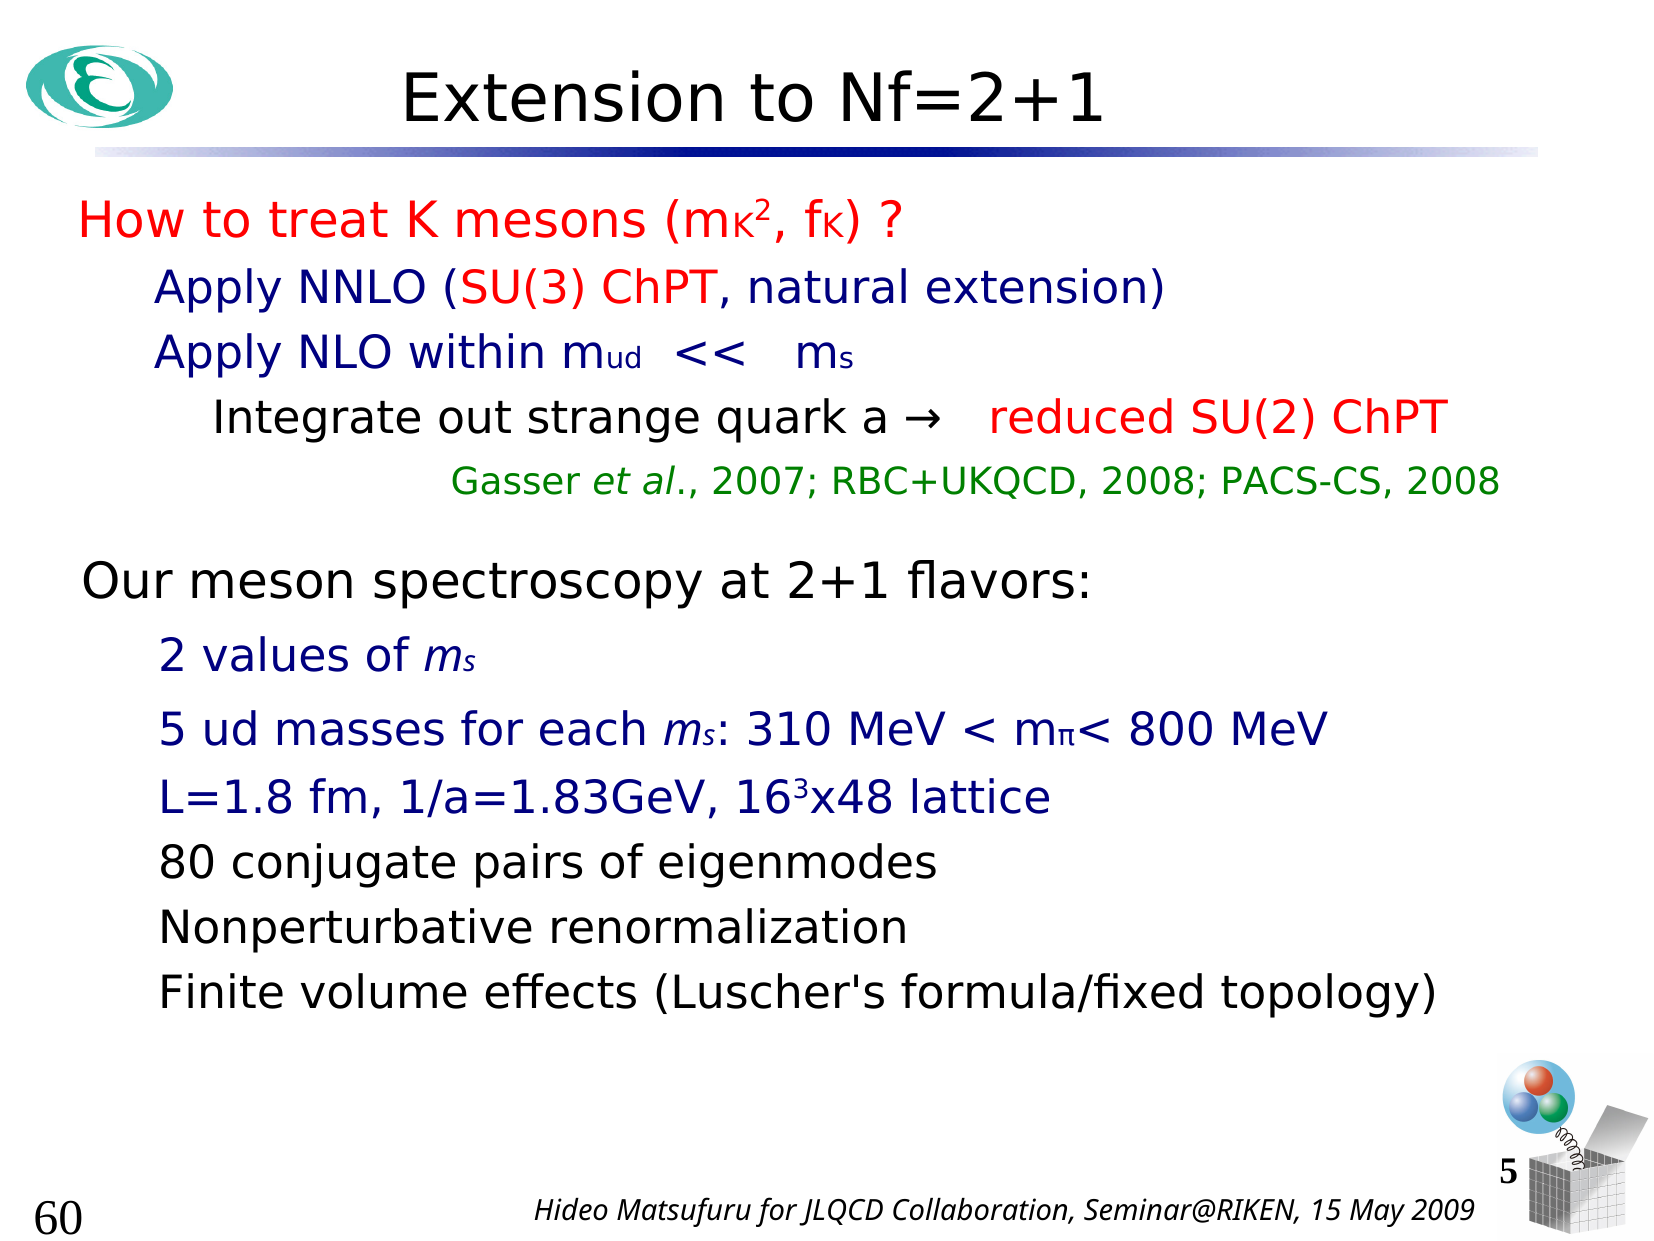

# Extension to Nf=2+1
How to treat K mesons (mK2, fK) ?
Apply NNLO (SU(3) ChPT, natural extension)
Apply NLO within mud　<<　ms
 Integrate out strange quark a →　reduced SU(2) ChPT
 　Gasser et al., 2007; RBC+UKQCD, 2008; PACS-CS, 2008
Our meson spectroscopy at 2+1 flavors:
2 values of ms
5 ud masses for each ms: 310 MeV < mπ< 800 MeV
L=1.8 fm, 1/a=1.83GeV, 163x48 lattice
80 conjugate pairs of eigenmodes
Nonperturbative renormalization
Finite volume effects (Luscher's formula/fixed topology)
5